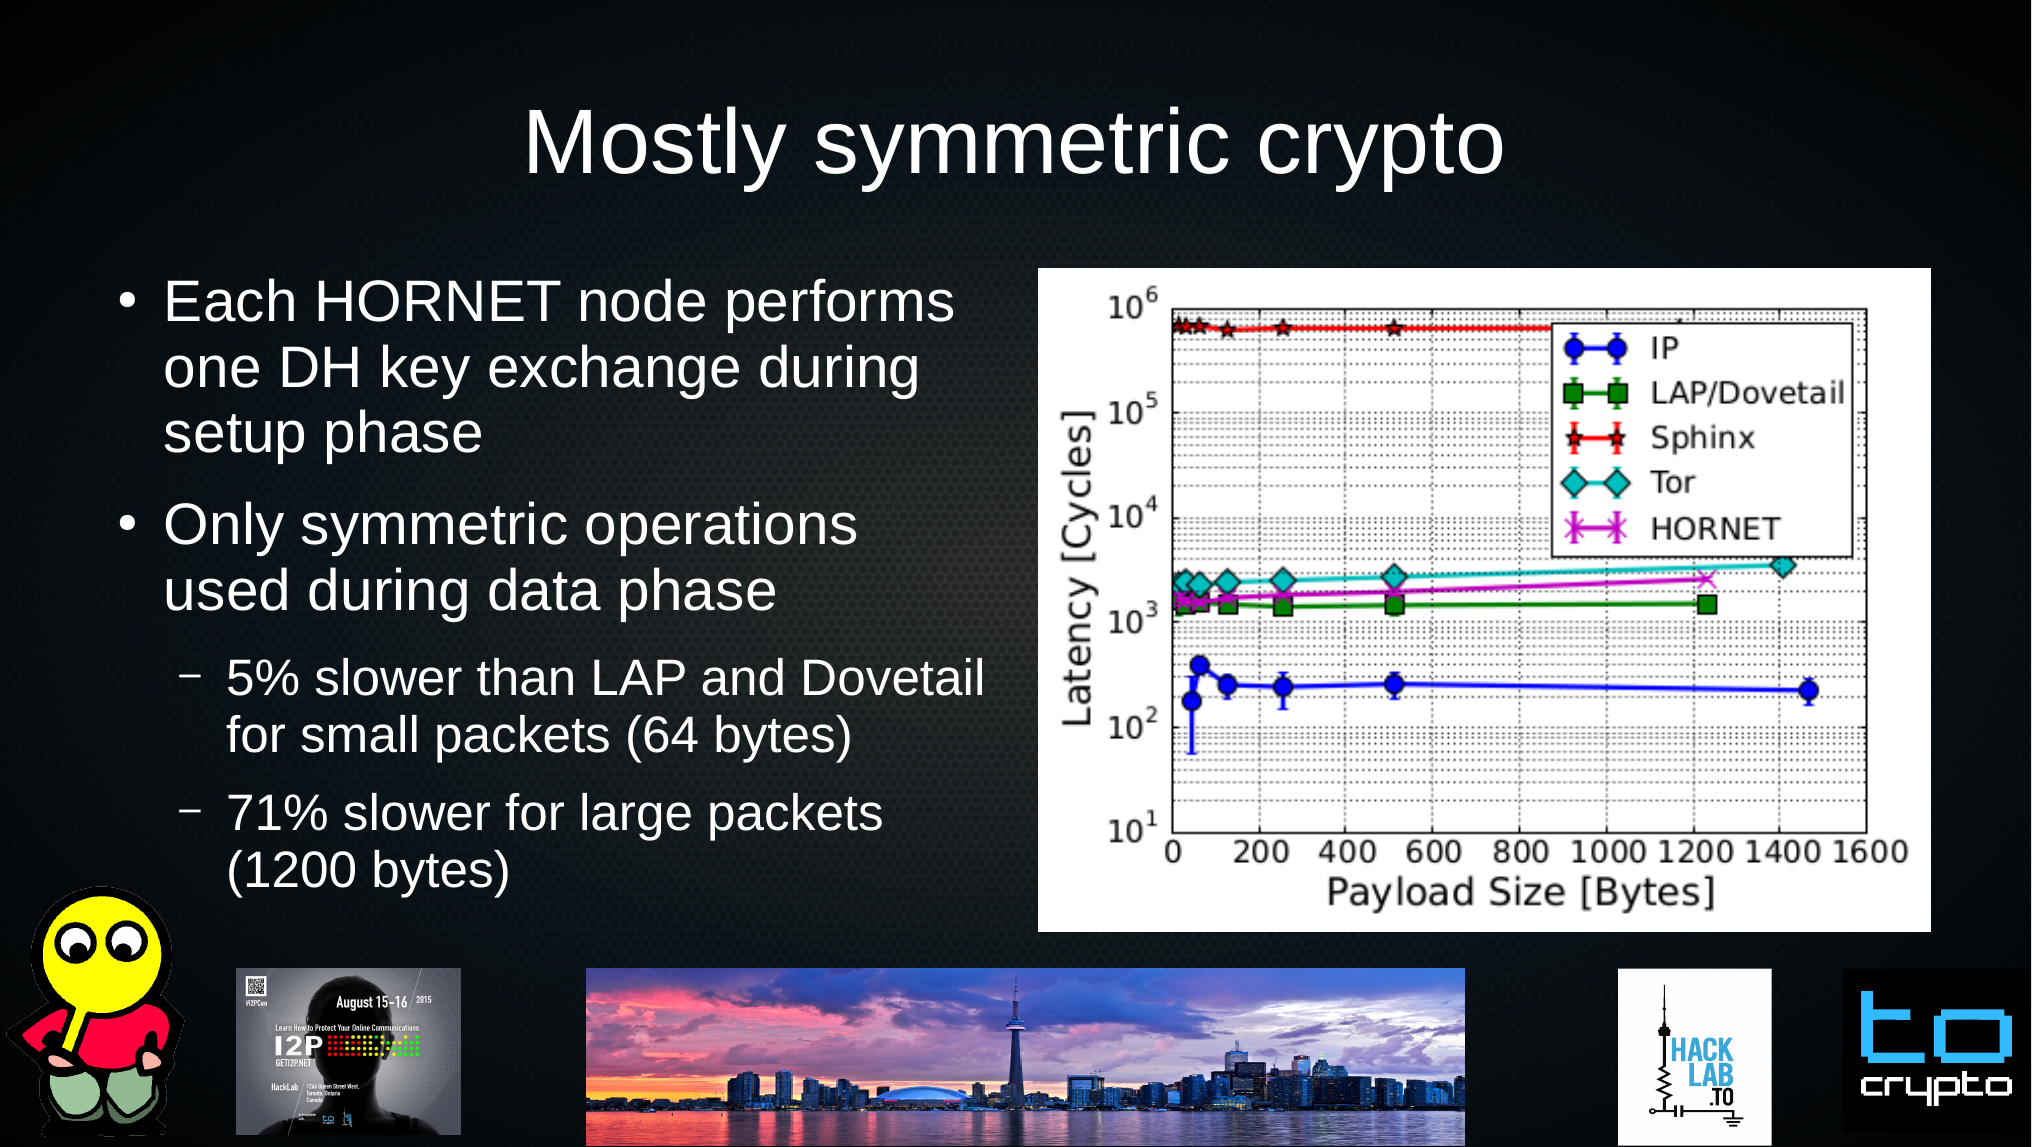

# Mostly symmetric crypto
Each HORNET node performs one DH key exchange during setup phase
Only symmetric operations used during data phase
5% slower than LAP and Dovetail for small packets (64 bytes)
71% slower for large packets (1200 bytes)
15